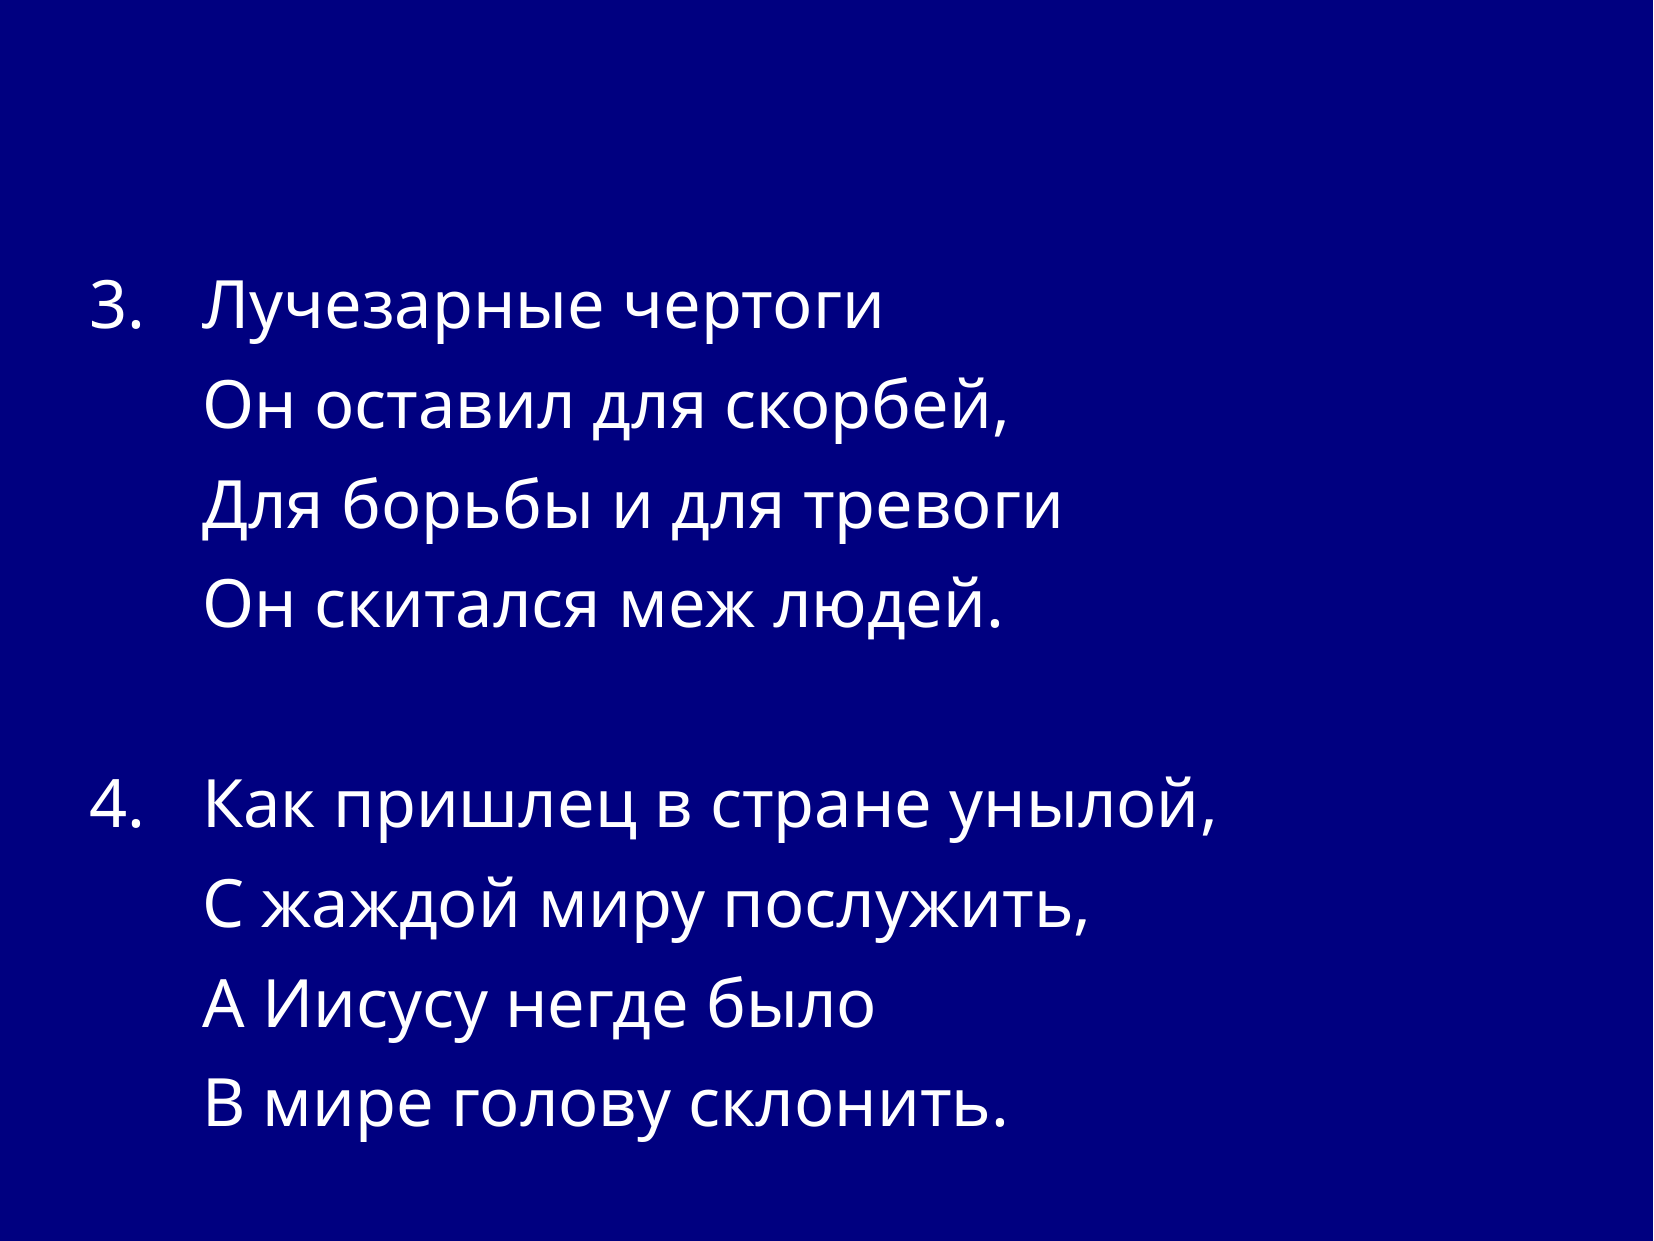

3.	Лучезарные чертоги
	Он оставил для скорбей,
	Для борьбы и для тревоги
	Он скитался меж людей.
4.	Как пришлец в стране унылой,
	С жаждой миру послужить,
	А Иисусу негде было
	В мире голову склонить.